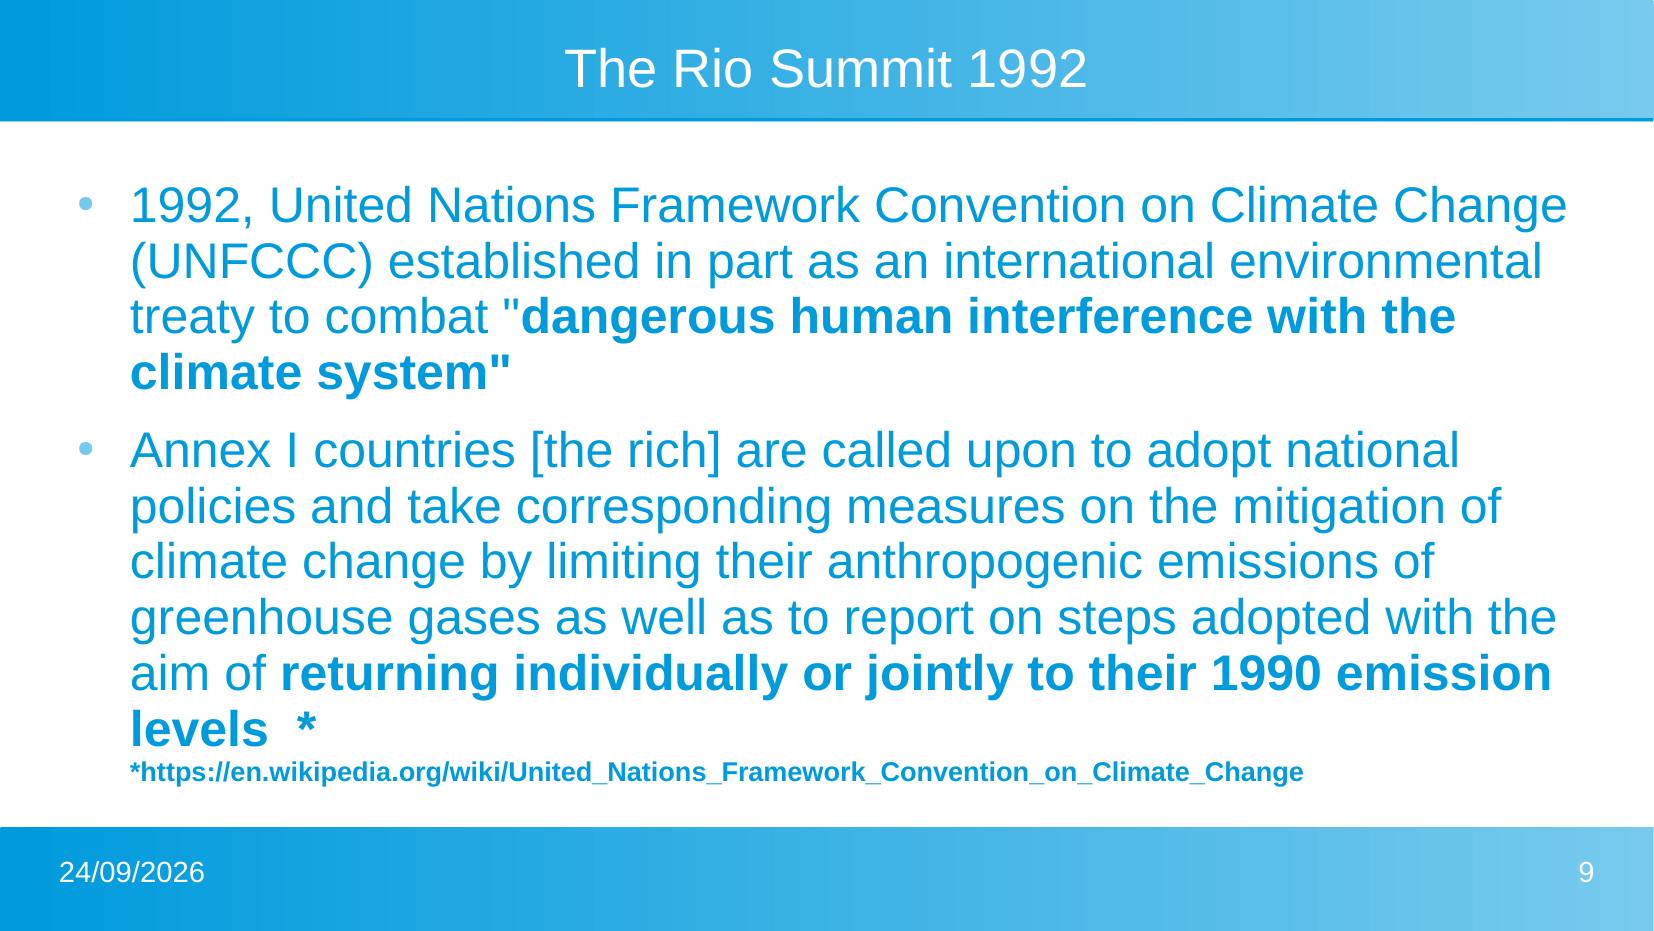

# The Rio Summit 1992
1992, United Nations Framework Convention on Climate Change (UNFCCC) established in part as an international environmental treaty to combat "dangerous human interference with the climate system"
Annex I countries [the rich] are called upon to adopt national policies and take corresponding measures on the mitigation of climate change by limiting their anthropogenic emissions of greenhouse gases as well as to report on steps adopted with the aim of returning individually or jointly to their 1990 emission levels *
*https://en.wikipedia.org/wiki/United_Nations_Framework_Convention_on_Climate_Change
9